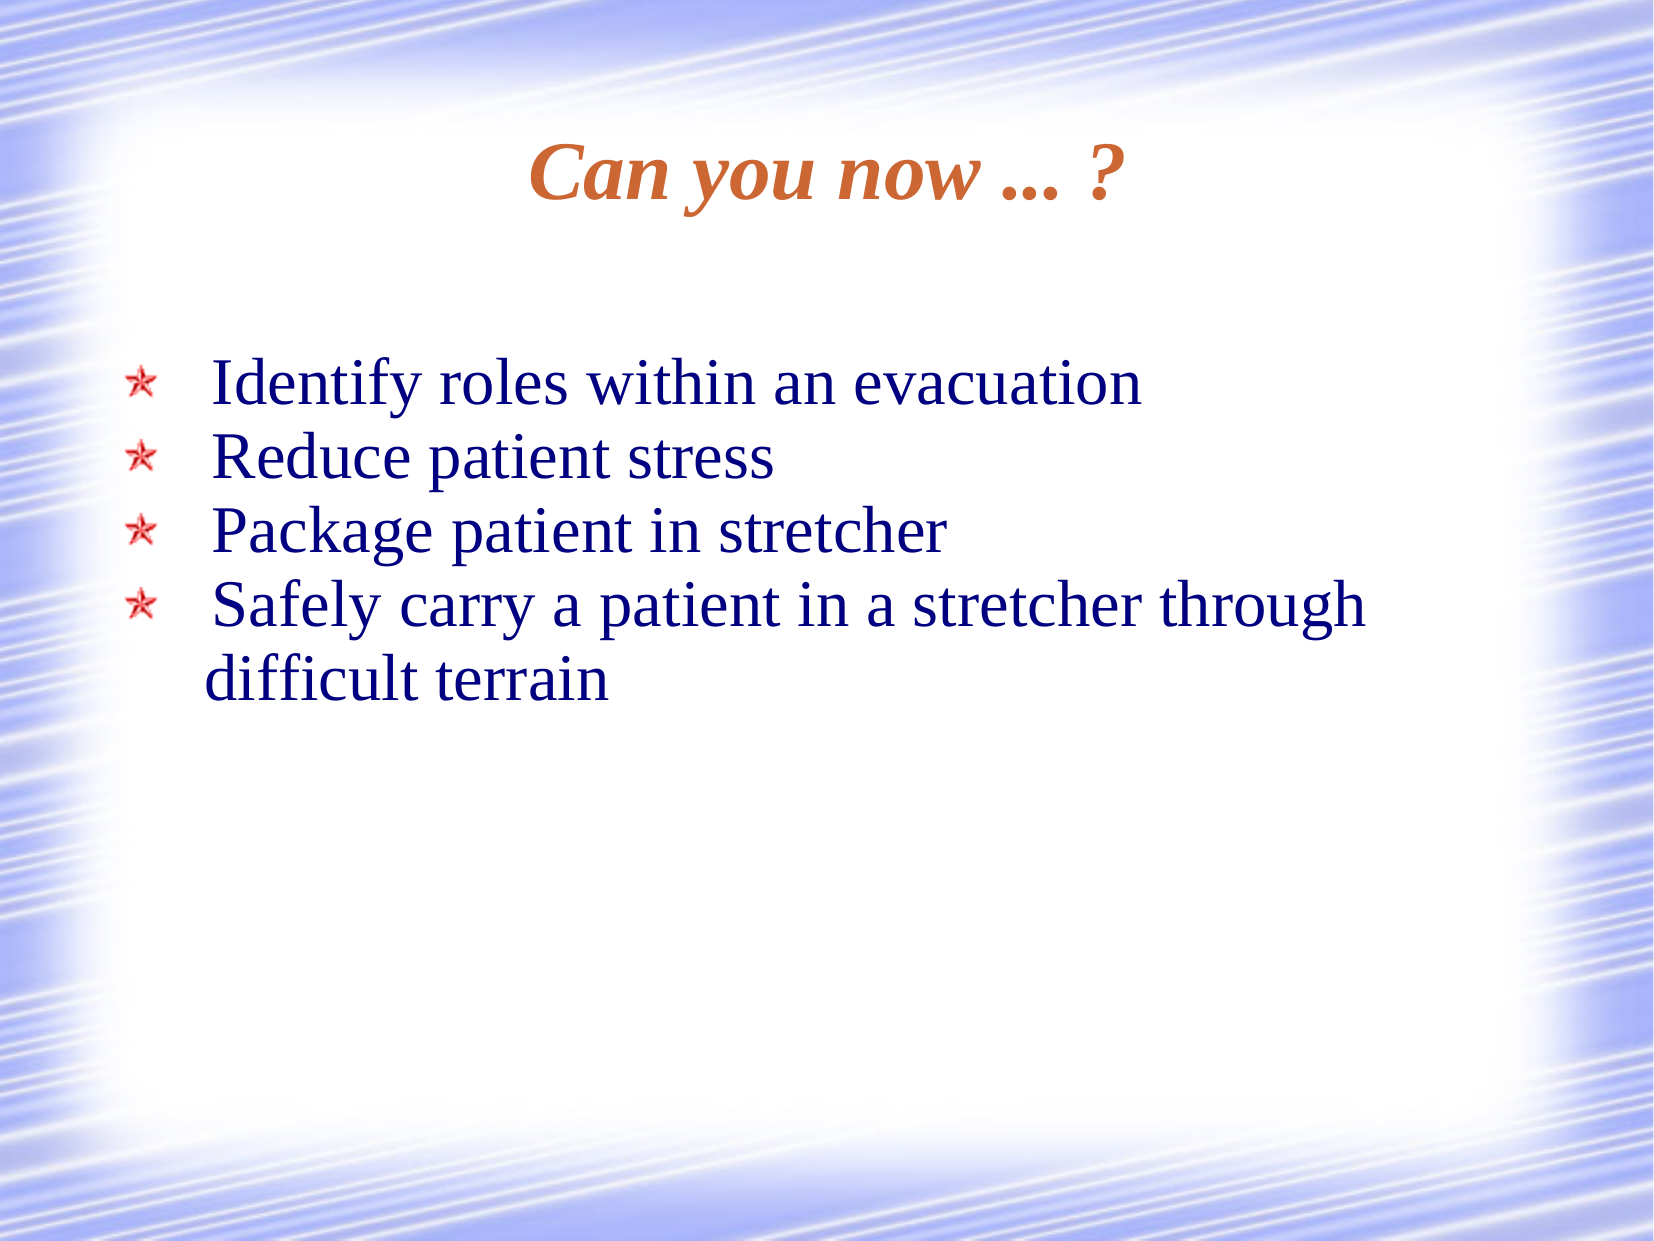

# Can you now ... ?
 Identify roles within an evacuation
 Reduce patient stress
 Package patient in stretcher
 Safely carry a patient in a stretcher through
difficult terrain